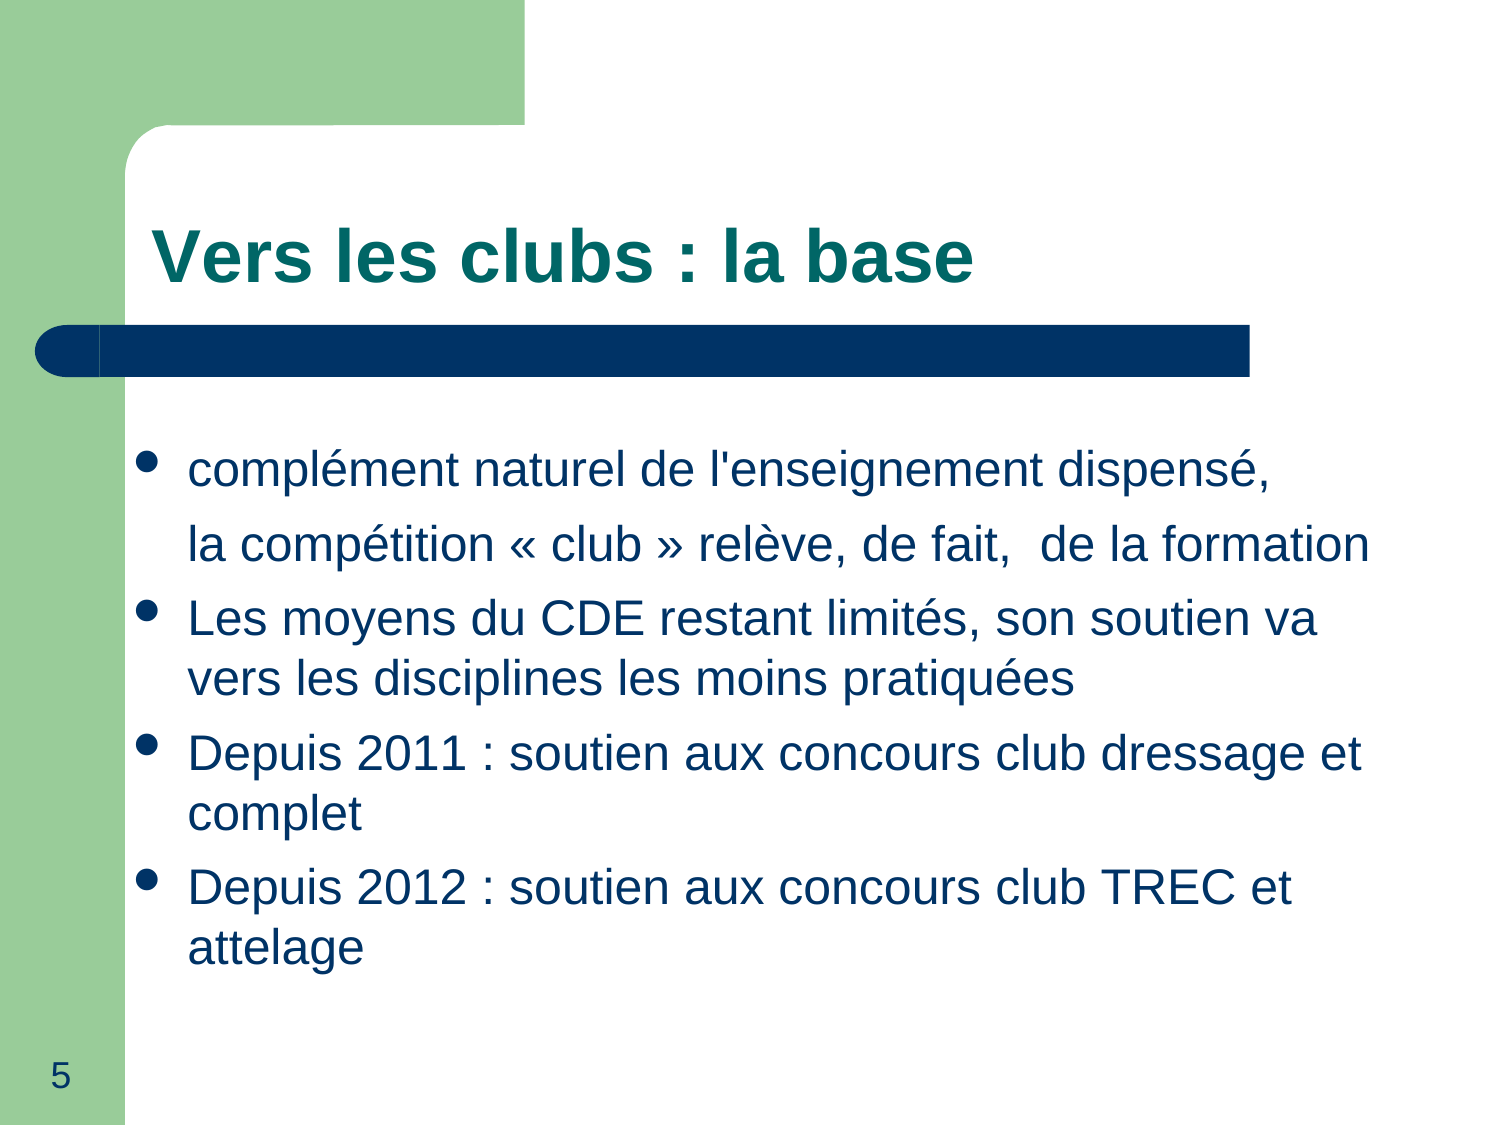

# Vers les clubs : la base
complément naturel de l'enseignement dispensé,
la compétition « club » relève, de fait, de la formation
Les moyens du CDE restant limités, son soutien va vers les disciplines les moins pratiquées
Depuis 2011 : soutien aux concours club dressage et complet
Depuis 2012 : soutien aux concours club TREC et attelage
5